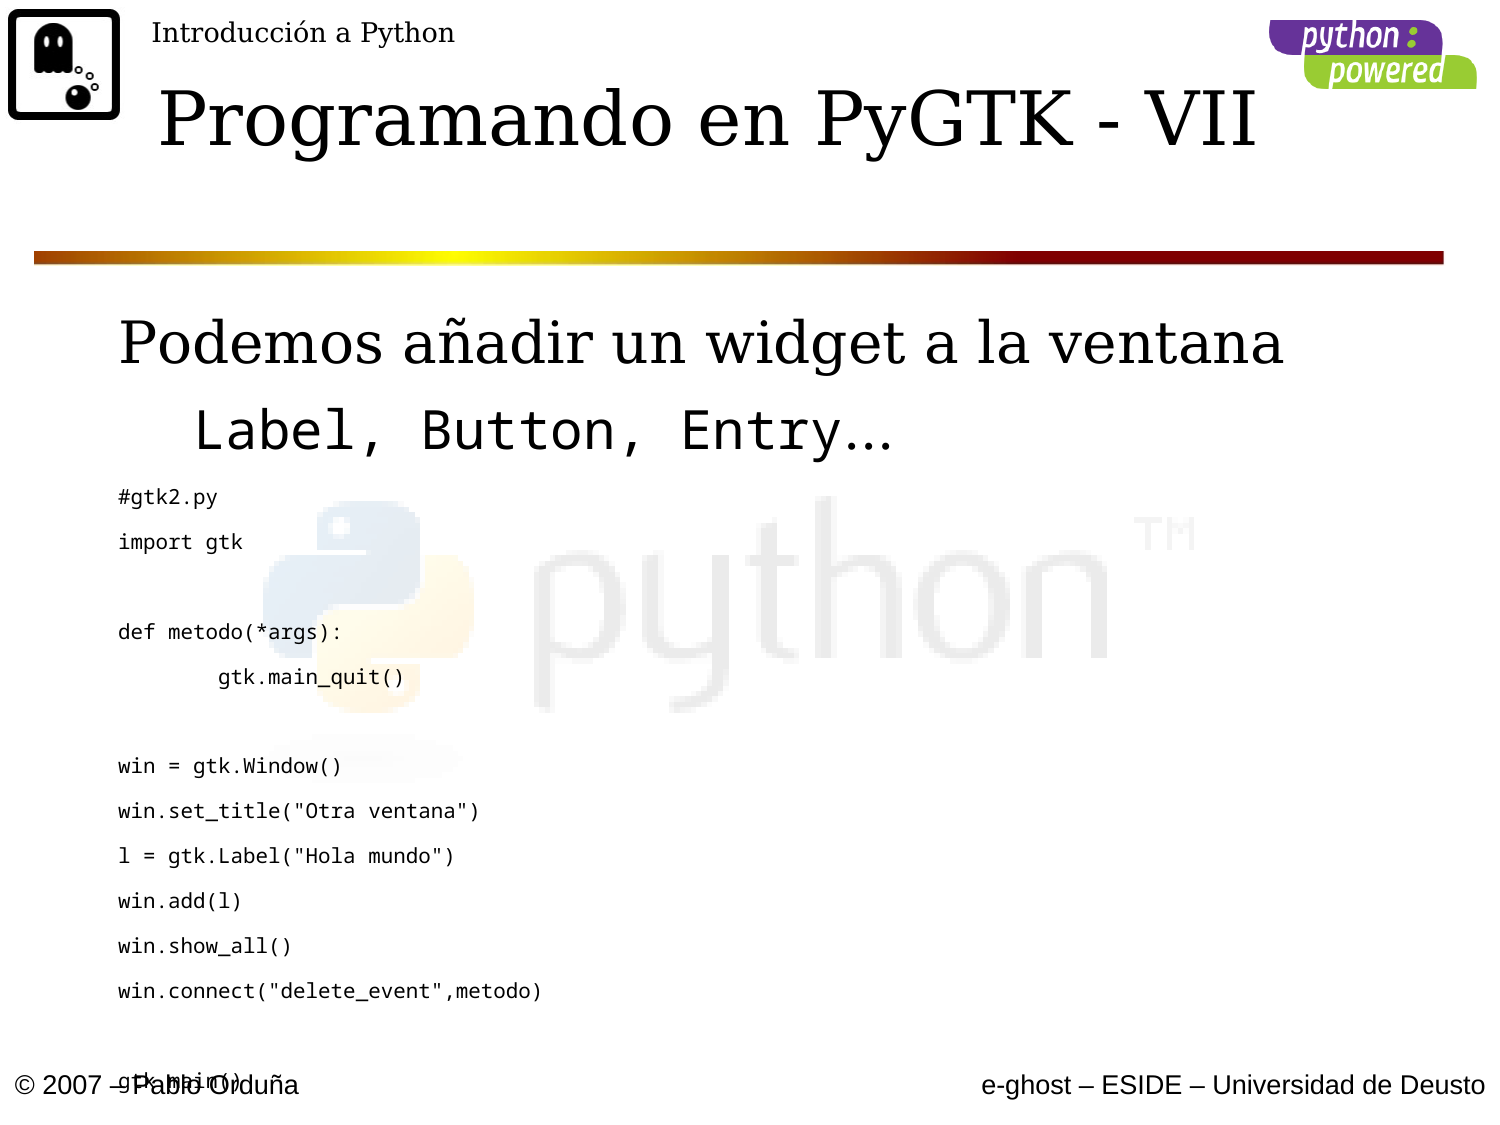

# Programando en PyGTK - VII
Podemos añadir un widget a la ventana
Label, Button, Entry...
#gtk2.py
import gtk
def metodo(*args):
 gtk.main_quit()
win = gtk.Window()
win.set_title("Otra ventana")
l = gtk.Label("Hola mundo")
win.add(l)
win.show_all()
win.connect("delete_event",metodo)
gtk.main()